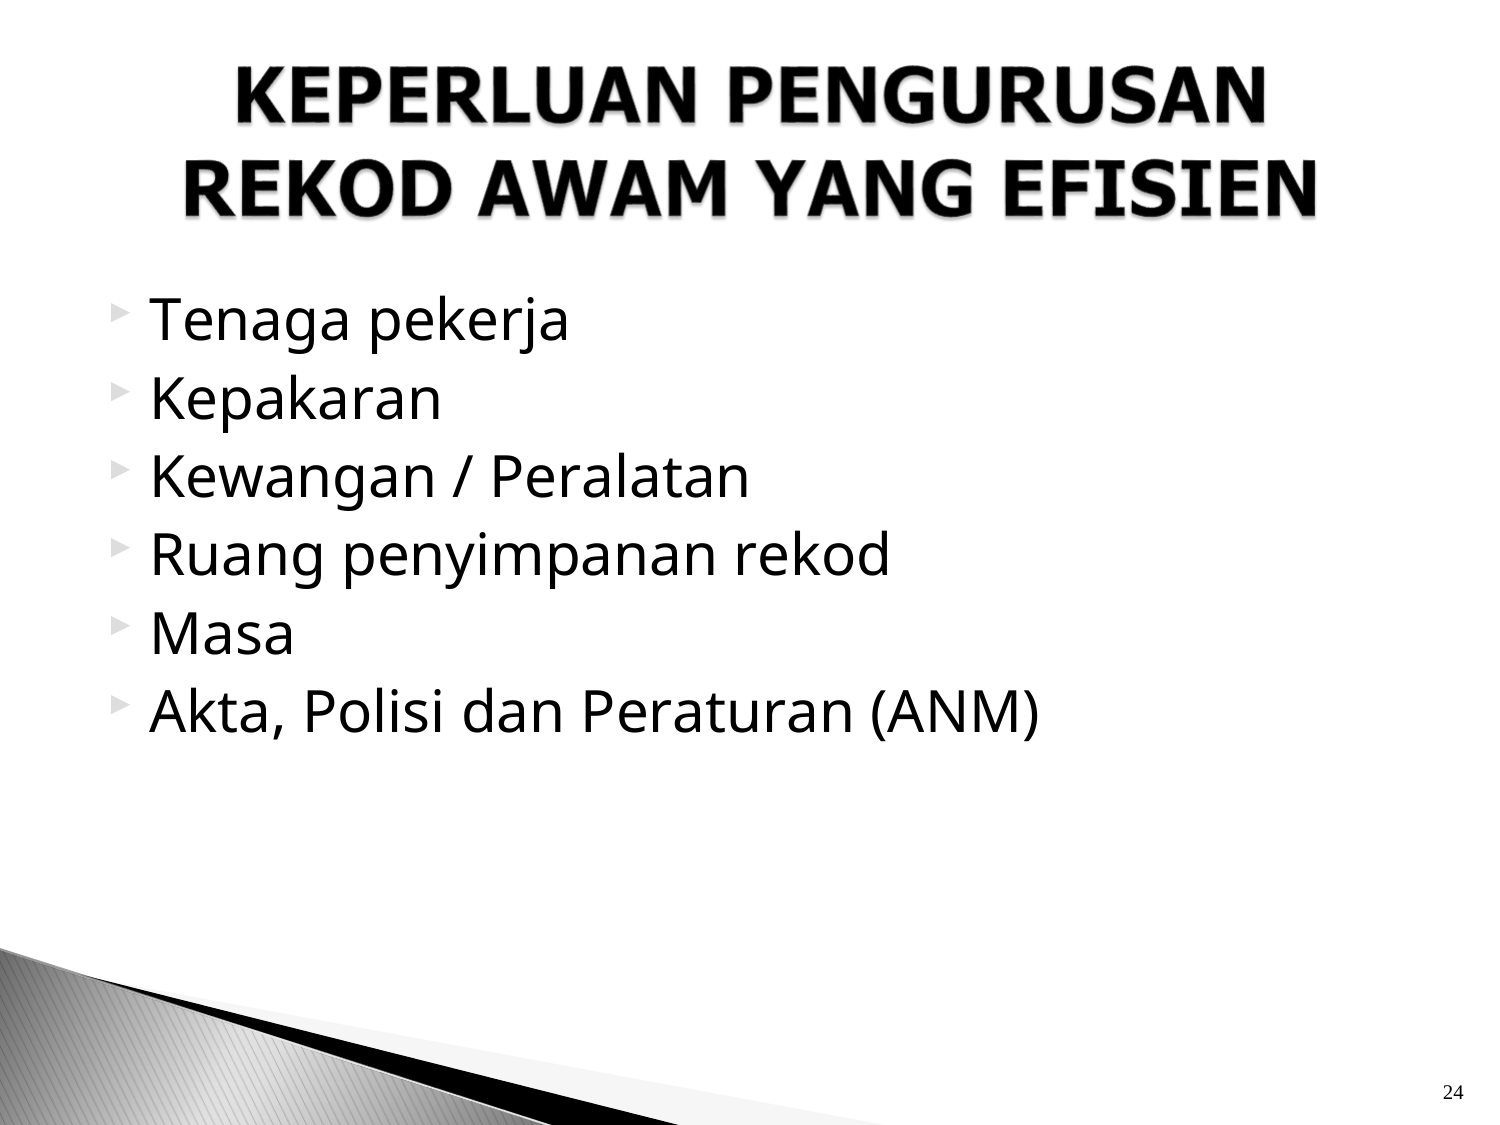

# Tenaga pekerja
Kepakaran
Kewangan / Peralatan
Ruang penyimpanan rekod
Masa
Akta, Polisi dan Peraturan (ANM)